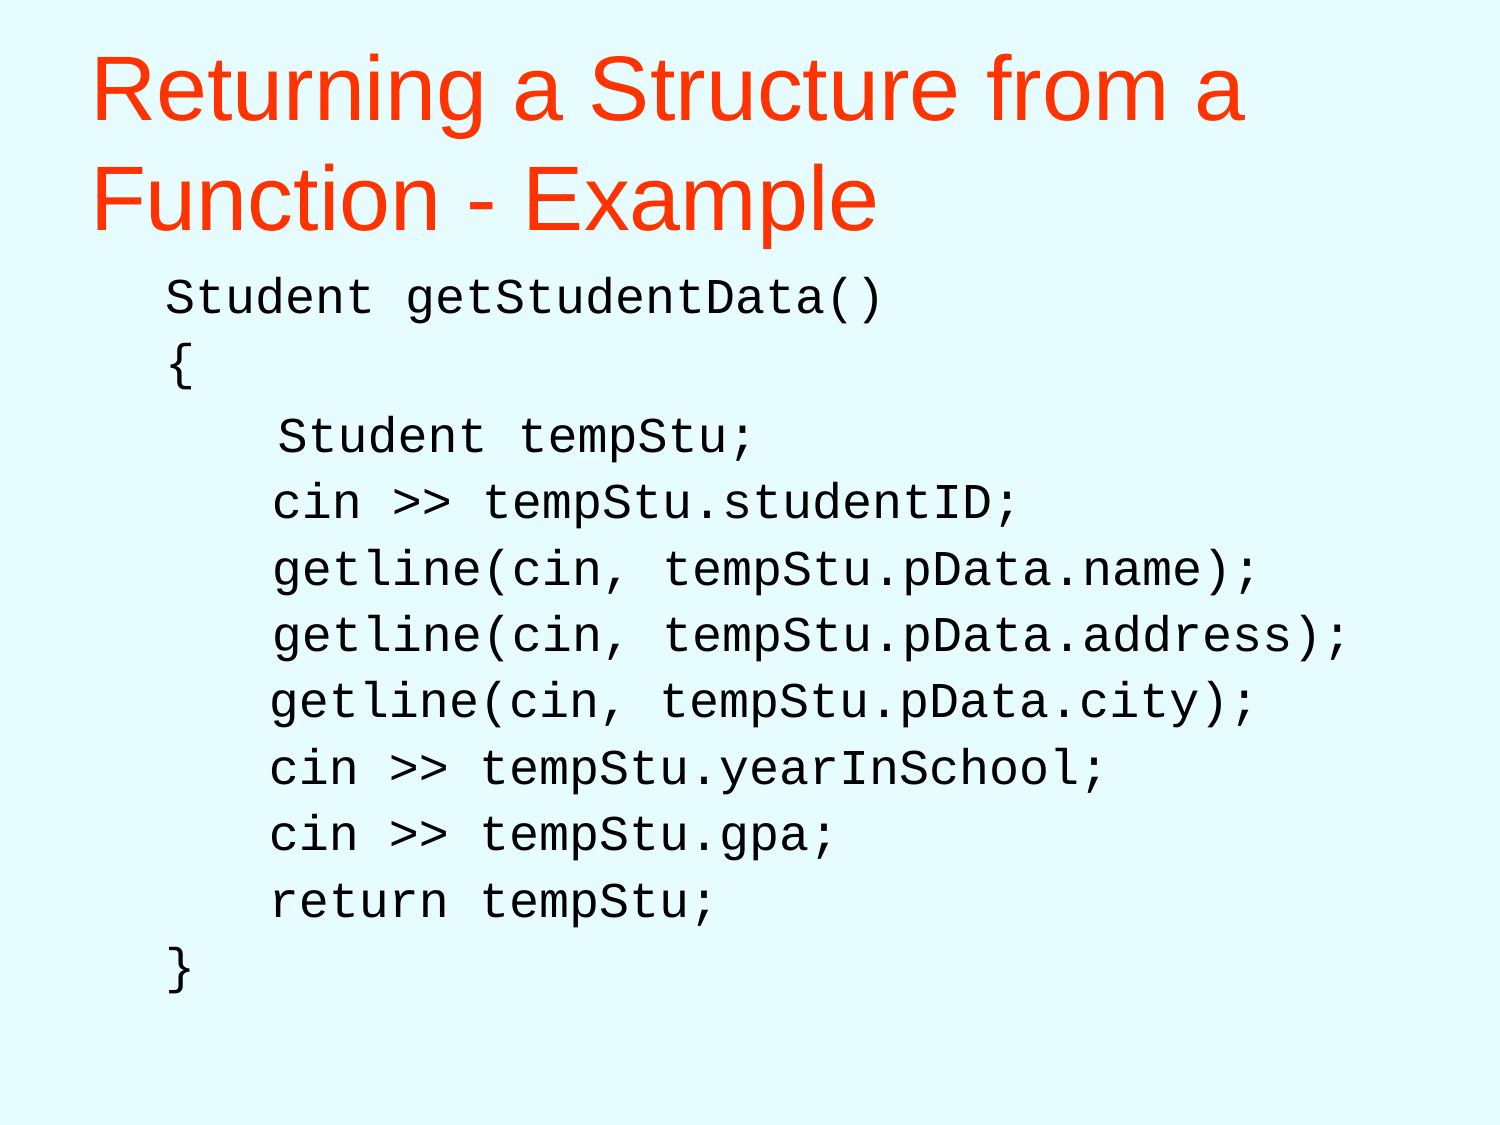

# Returning a Structure from a Function - Example
Student getStudentData()
{
Student tempStu;
	 cin >> tempStu.studentID;
	 getline(cin, tempStu.pData.name);
	 getline(cin, tempStu.pData.address);
 getline(cin, tempStu.pData.city);
 cin >> tempStu.yearInSchool;
 cin >> tempStu.gpa;
 return tempStu;
}